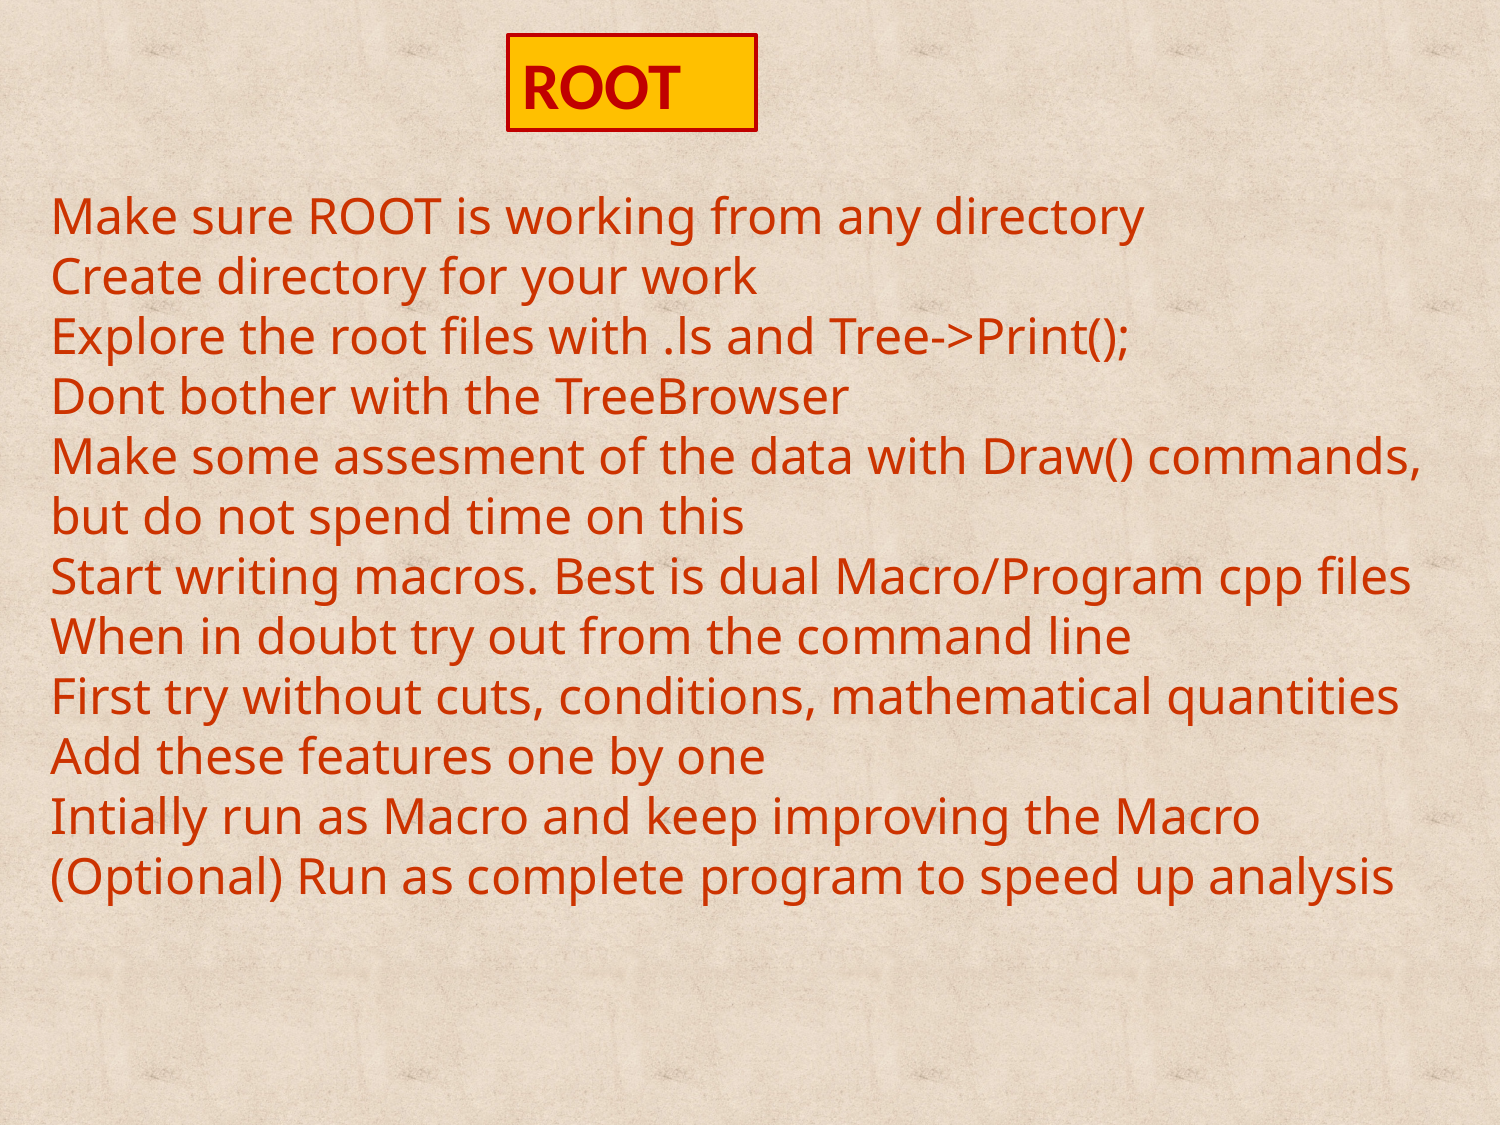

ROOT
Make sure ROOT is working from any directory
Create directory for your work
Explore the root files with .ls and Tree->Print();
Dont bother with the TreeBrowser
Make some assesment of the data with Draw() commands,
but do not spend time on this
Start writing macros. Best is dual Macro/Program cpp files
When in doubt try out from the command line
First try without cuts, conditions, mathematical quantities
Add these features one by one
Intially run as Macro and keep improving the Macro
(Optional) Run as complete program to speed up analysis